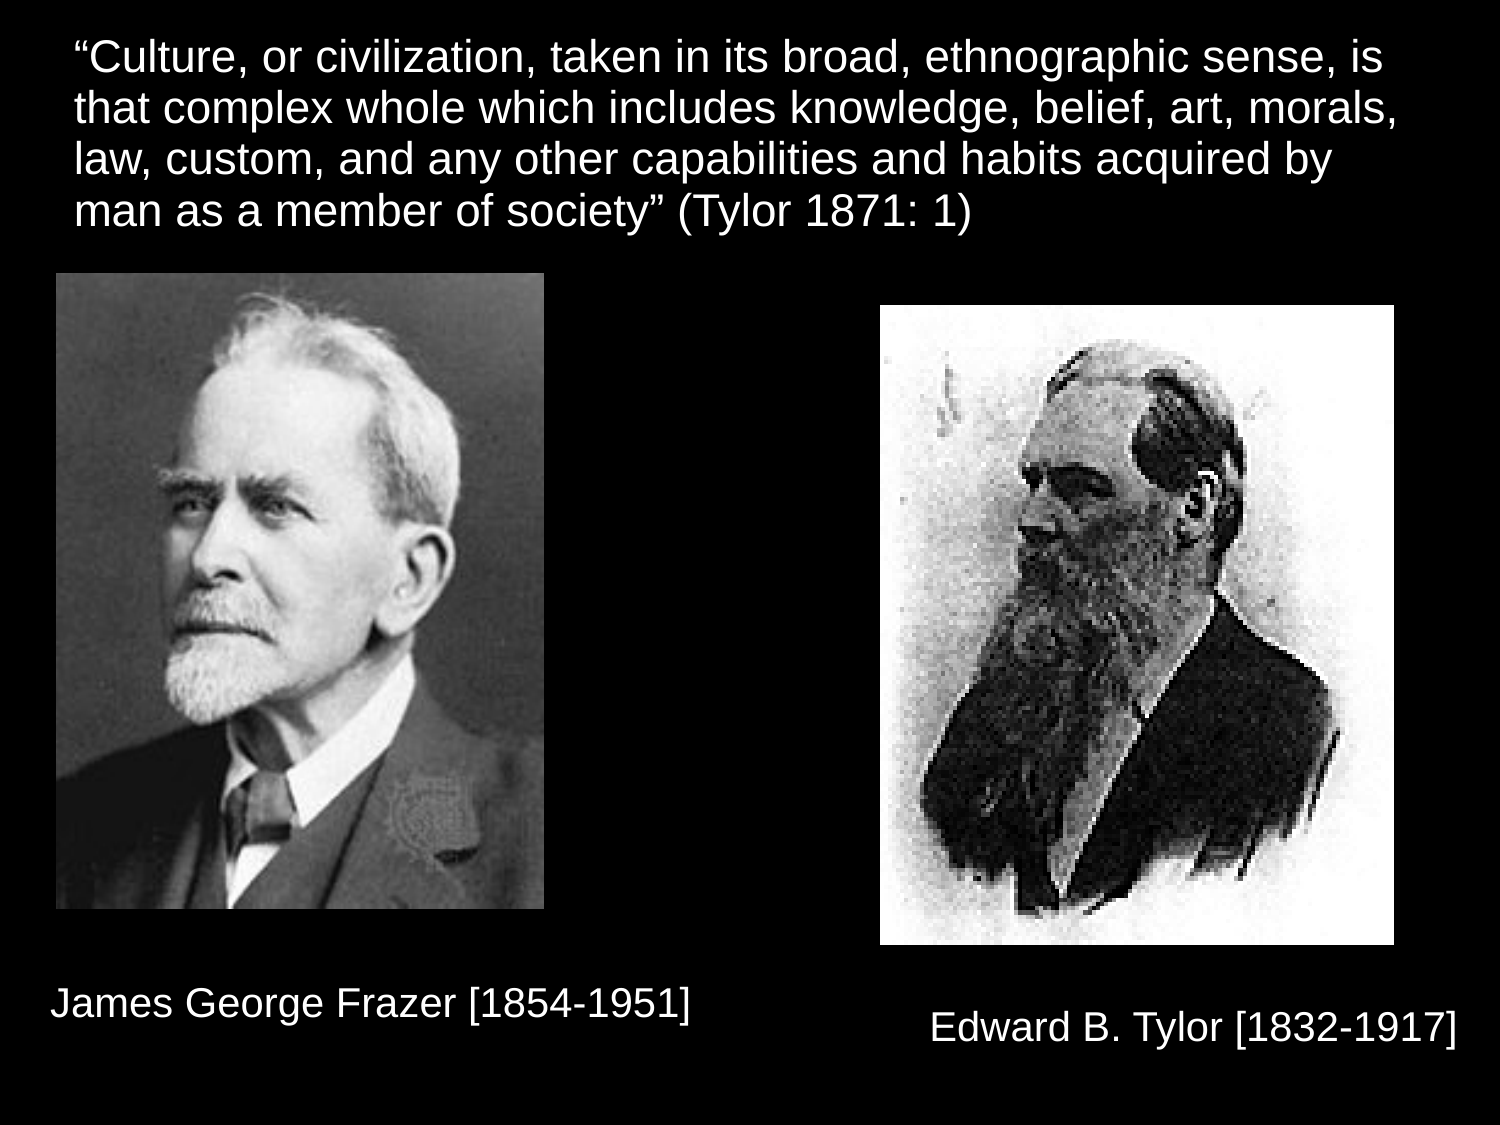

“Culture, or civilization, taken in its broad, ethnographic sense, is that complex whole which includes knowledge, belief, art, morals,
law, custom, and any other capabilities and habits acquired by
man as a member of society” (Tylor 1871: 1)
James George Frazer [1854-1951]
 Edward B. Tylor [1832-1917]